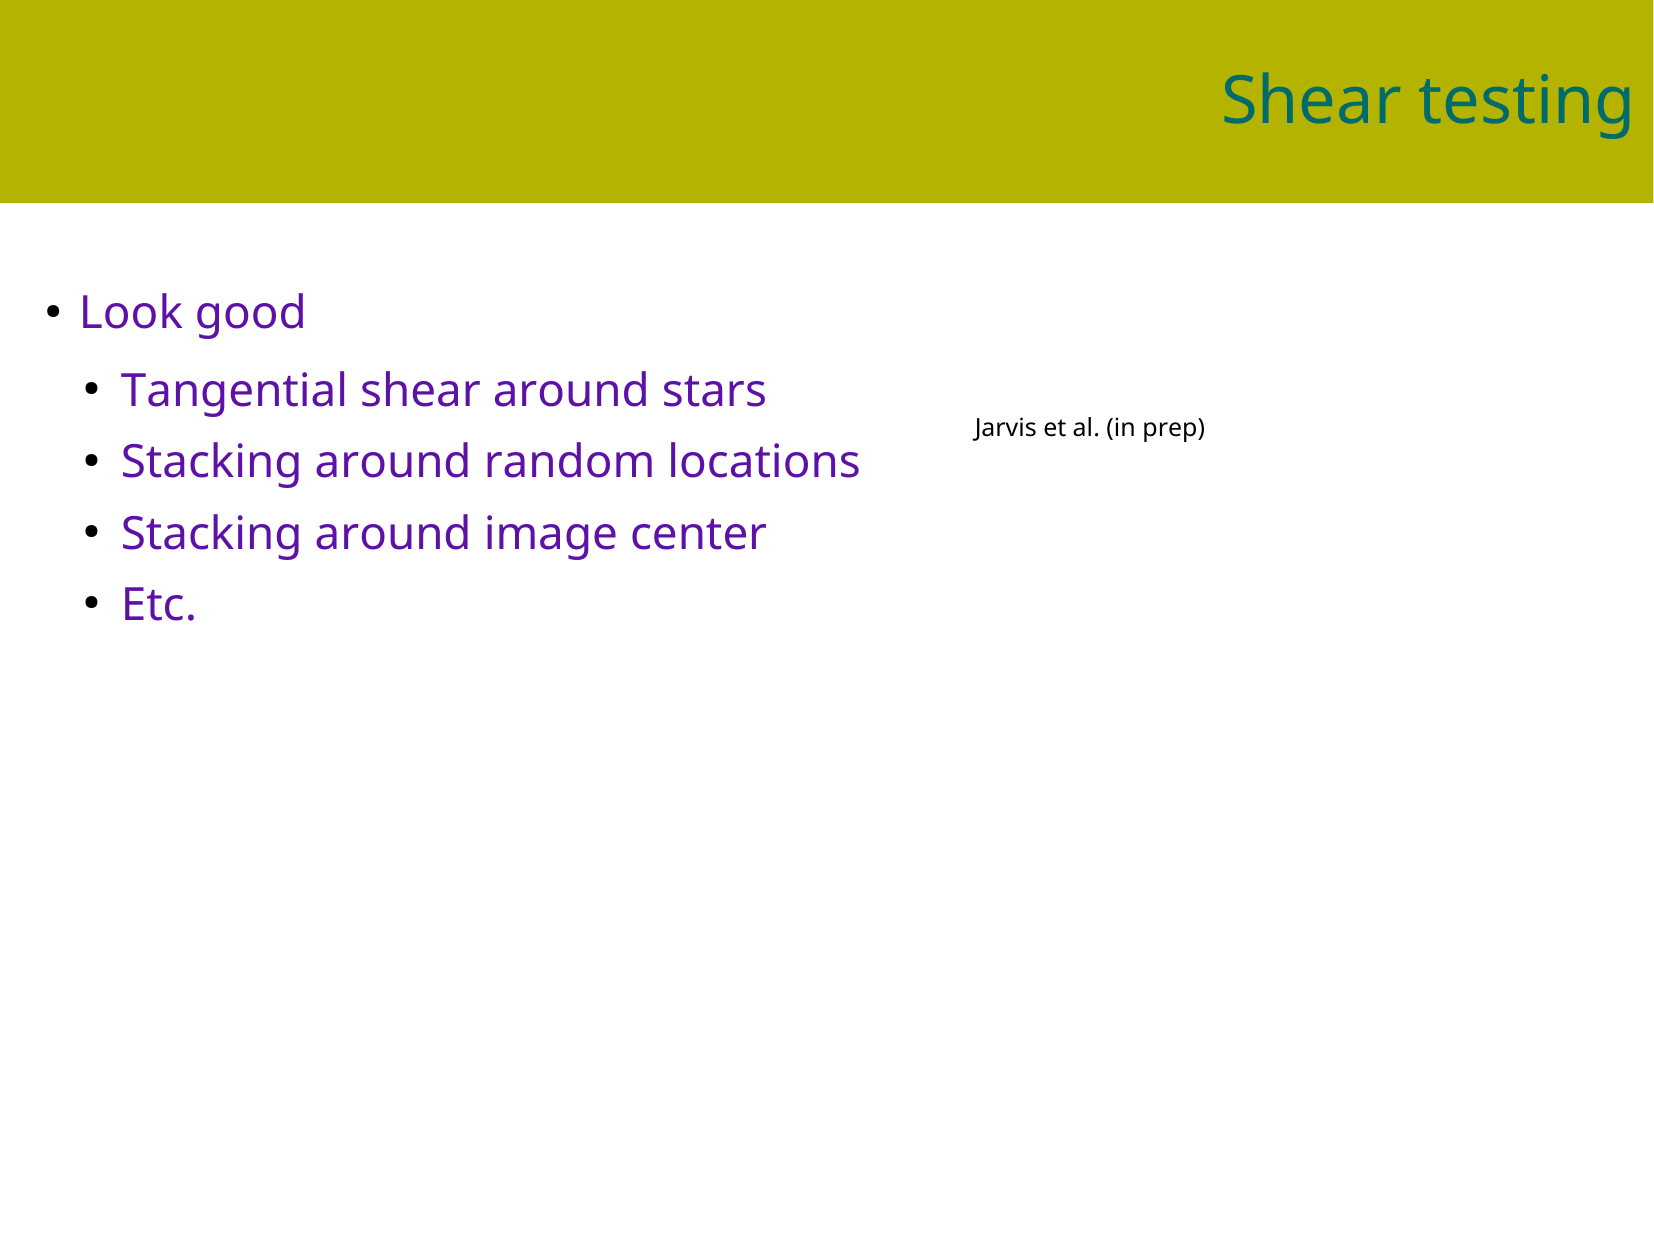

# Shear testing
 Look good
Tangential shear around stars
Stacking around random locations
Stacking around image center
Etc.
Jarvis et al. (in prep)